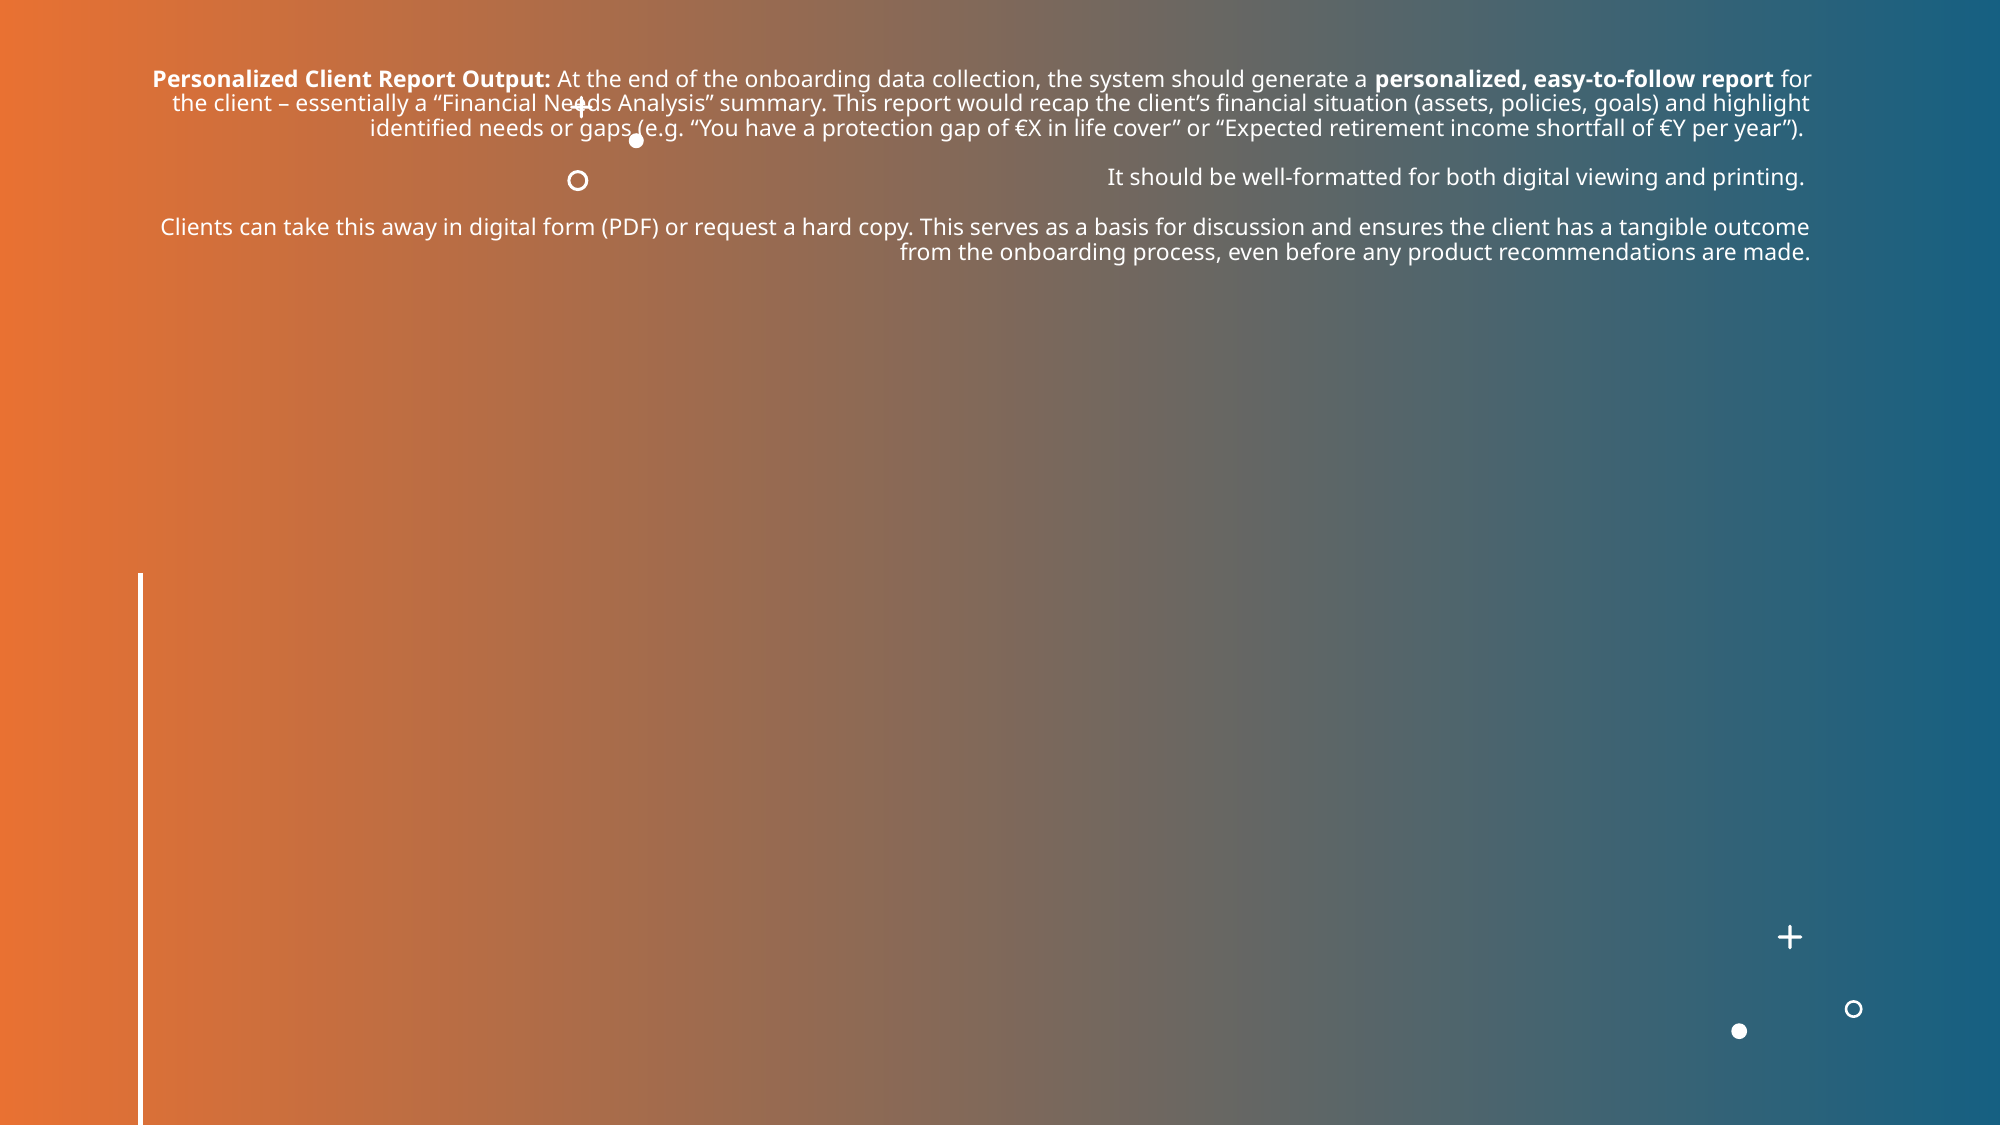

# Personalized Client Report Output: At the end of the onboarding data collection, the system should generate a personalized, easy-to-follow report for the client – essentially a “Financial Needs Analysis” summary. This report would recap the client’s financial situation (assets, policies, goals) and highlight identified needs or gaps (e.g. “You have a protection gap of €X in life cover” or “Expected retirement income shortfall of €Y per year”). It should be well-formatted for both digital viewing and printing. Clients can take this away in digital form (PDF) or request a hard copy. This serves as a basis for discussion and ensures the client has a tangible outcome from the onboarding process, even before any product recommendations are made.